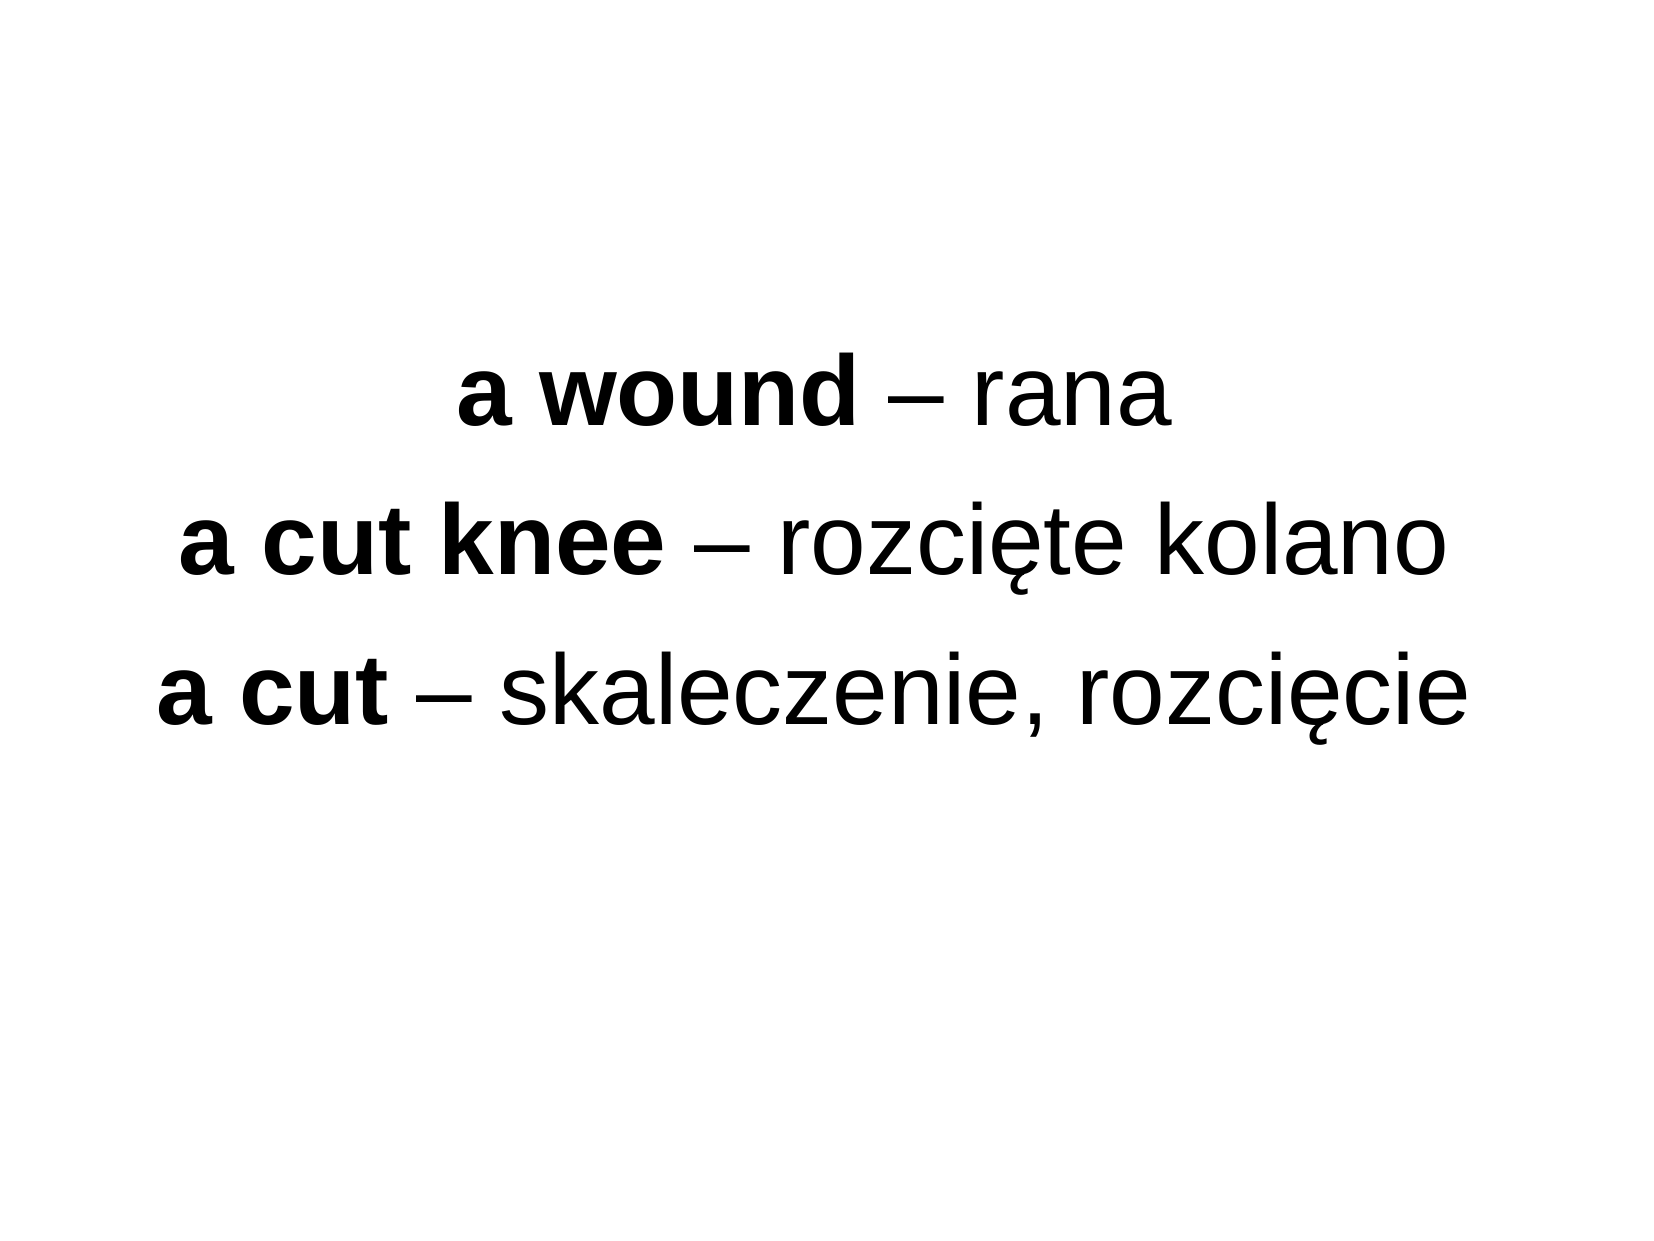

# a wound – rana
a cut knee – rozcięte kolano
a cut – skaleczenie, rozcięcie